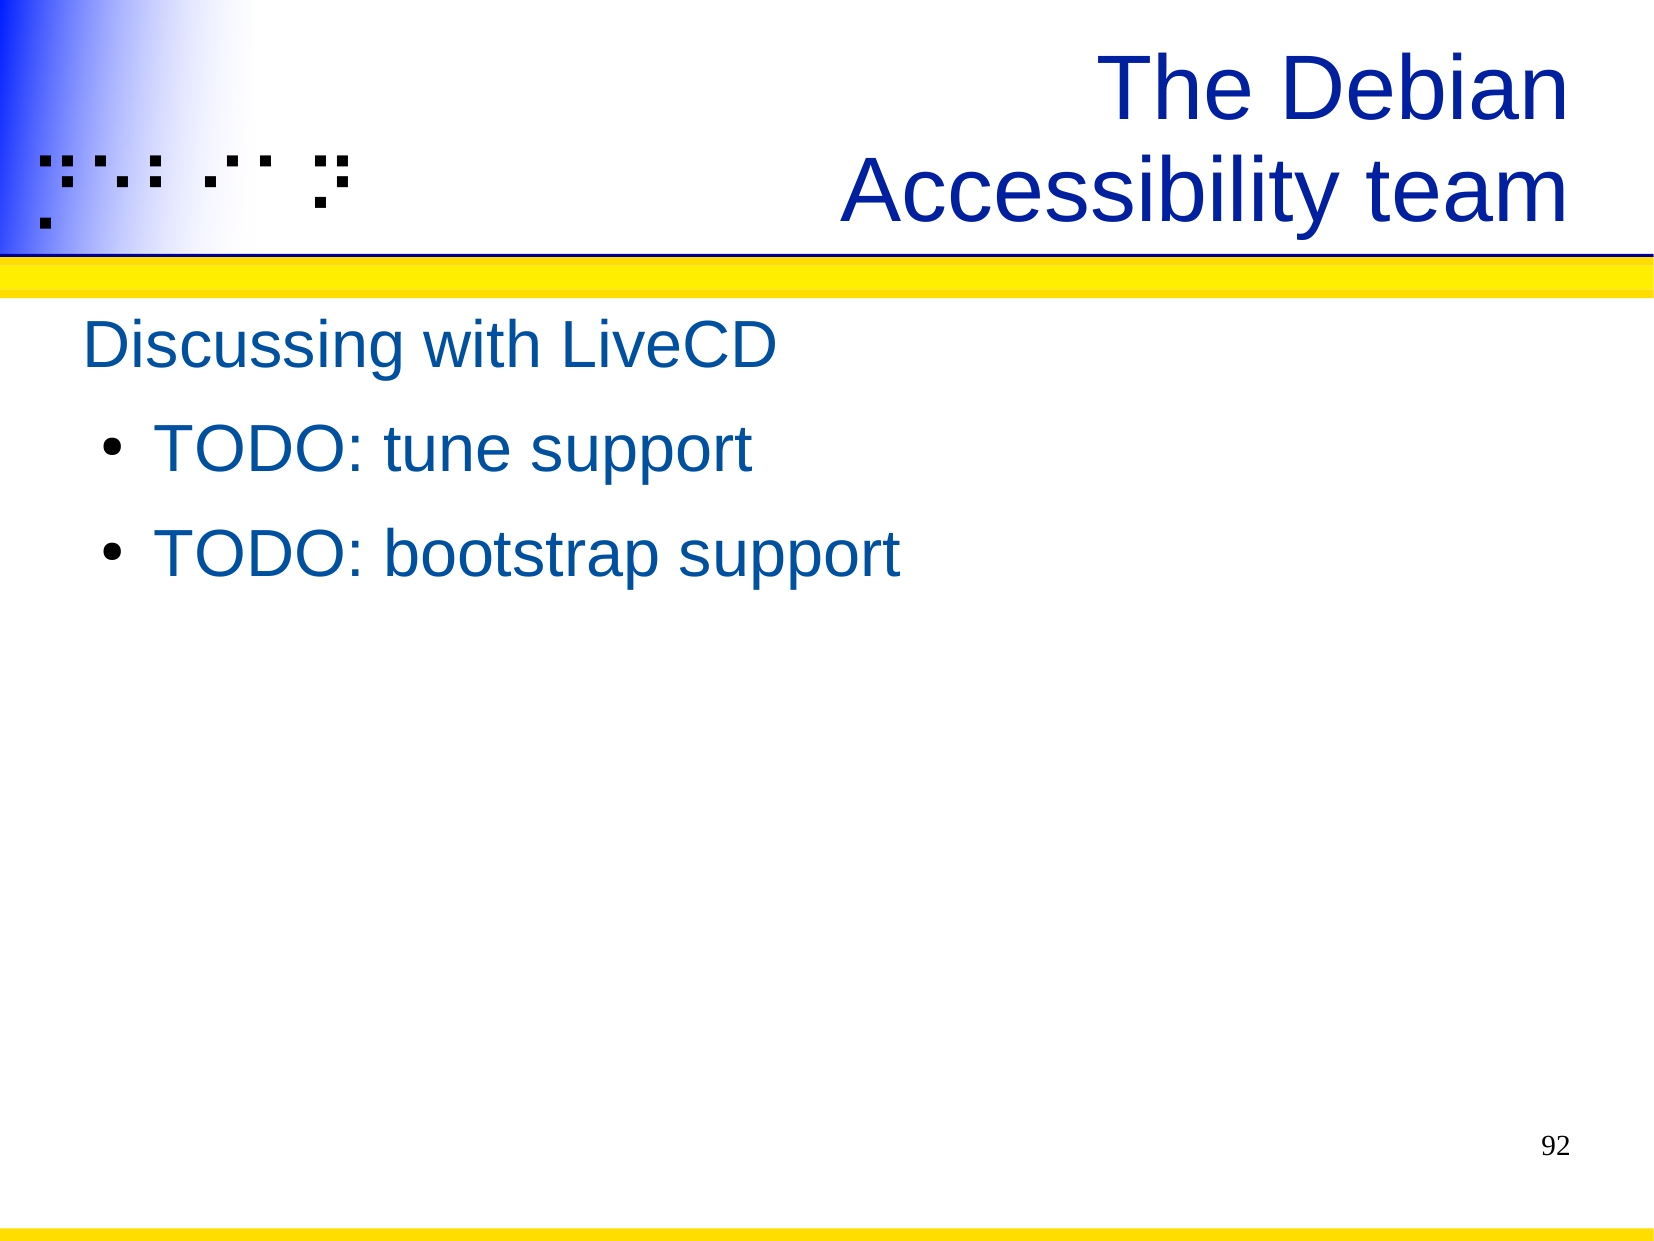

The Debian
Accessibility team
# Discussing with LiveCD
TODO: tune support
TODO: bootstrap support
92